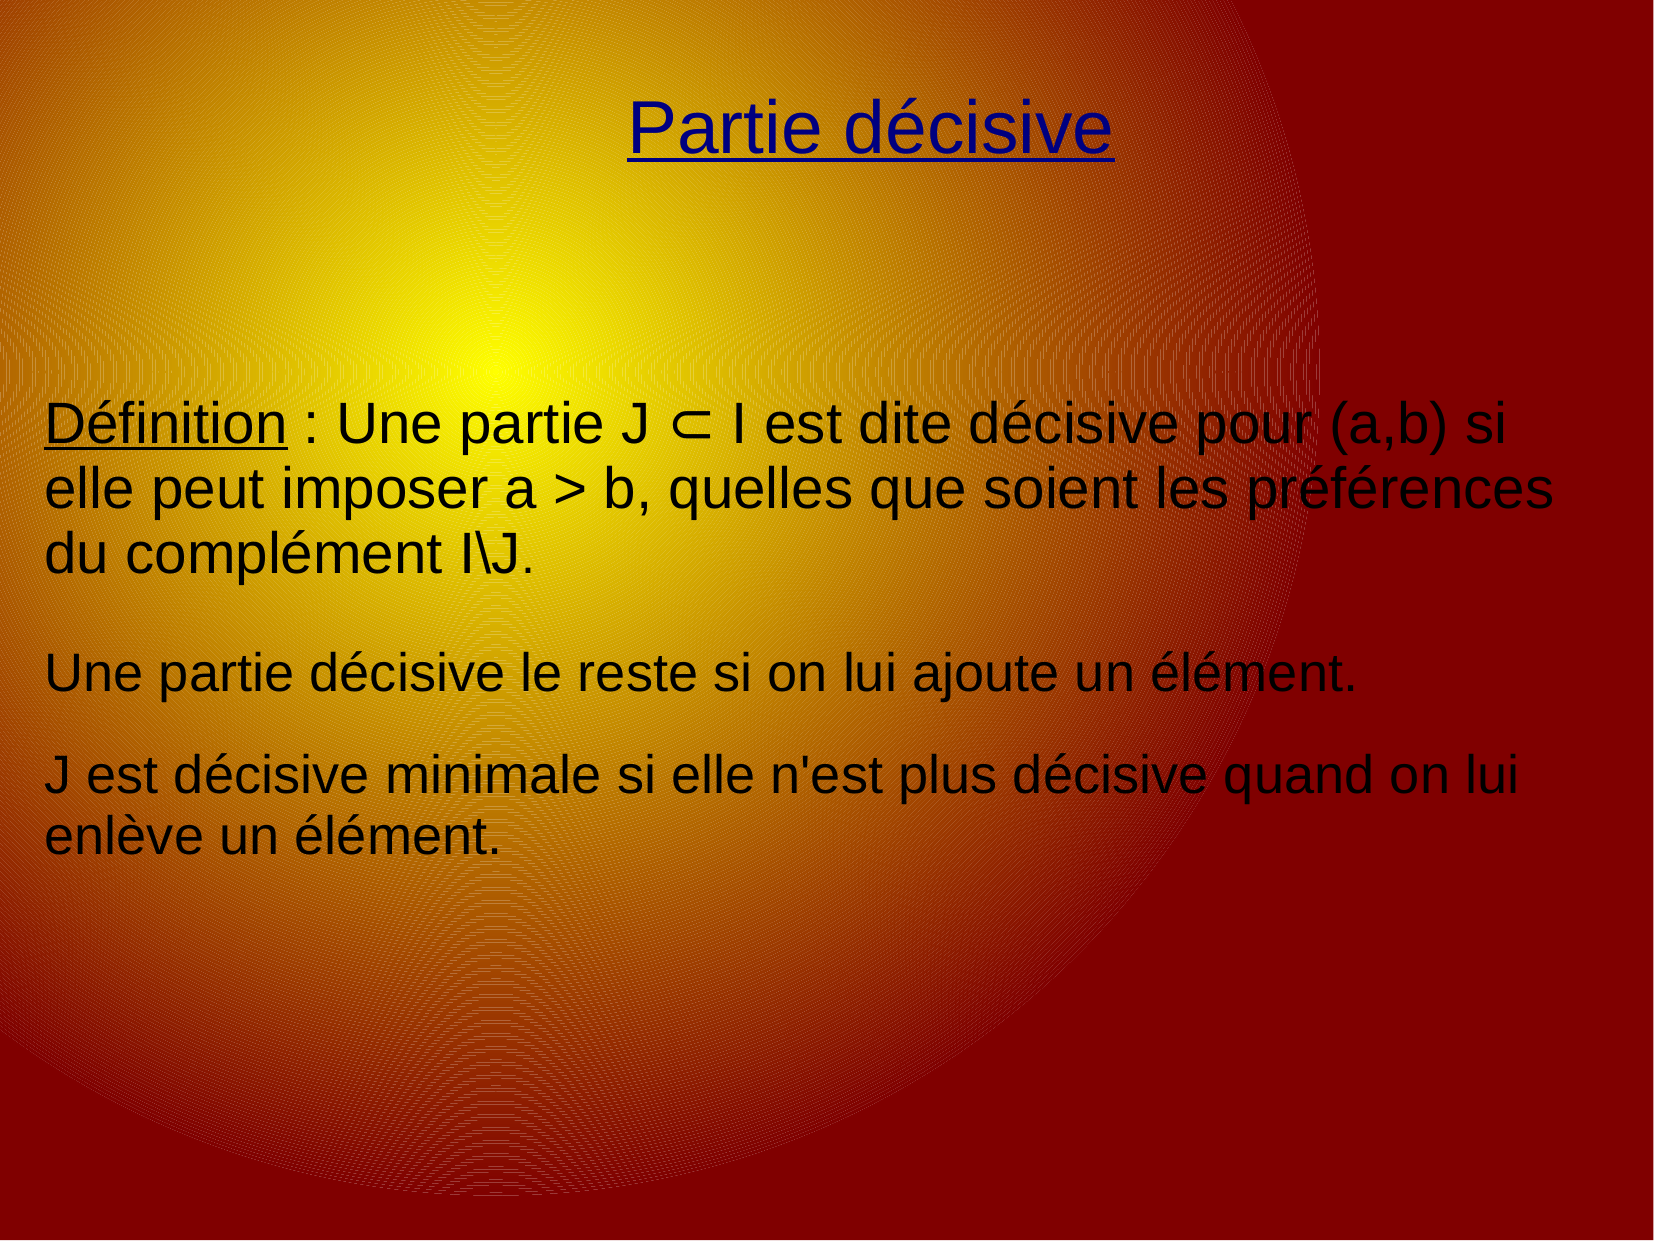

Partie décisive
Définition : Une partie J ⊂ I est dite décisive pour (a,b) si elle peut imposer a > b, quelles que soient les préférences du complément I\J.
Une partie décisive le reste si on lui ajoute un élément.
J est décisive minimale si elle n'est plus décisive quand on lui enlève un élément.